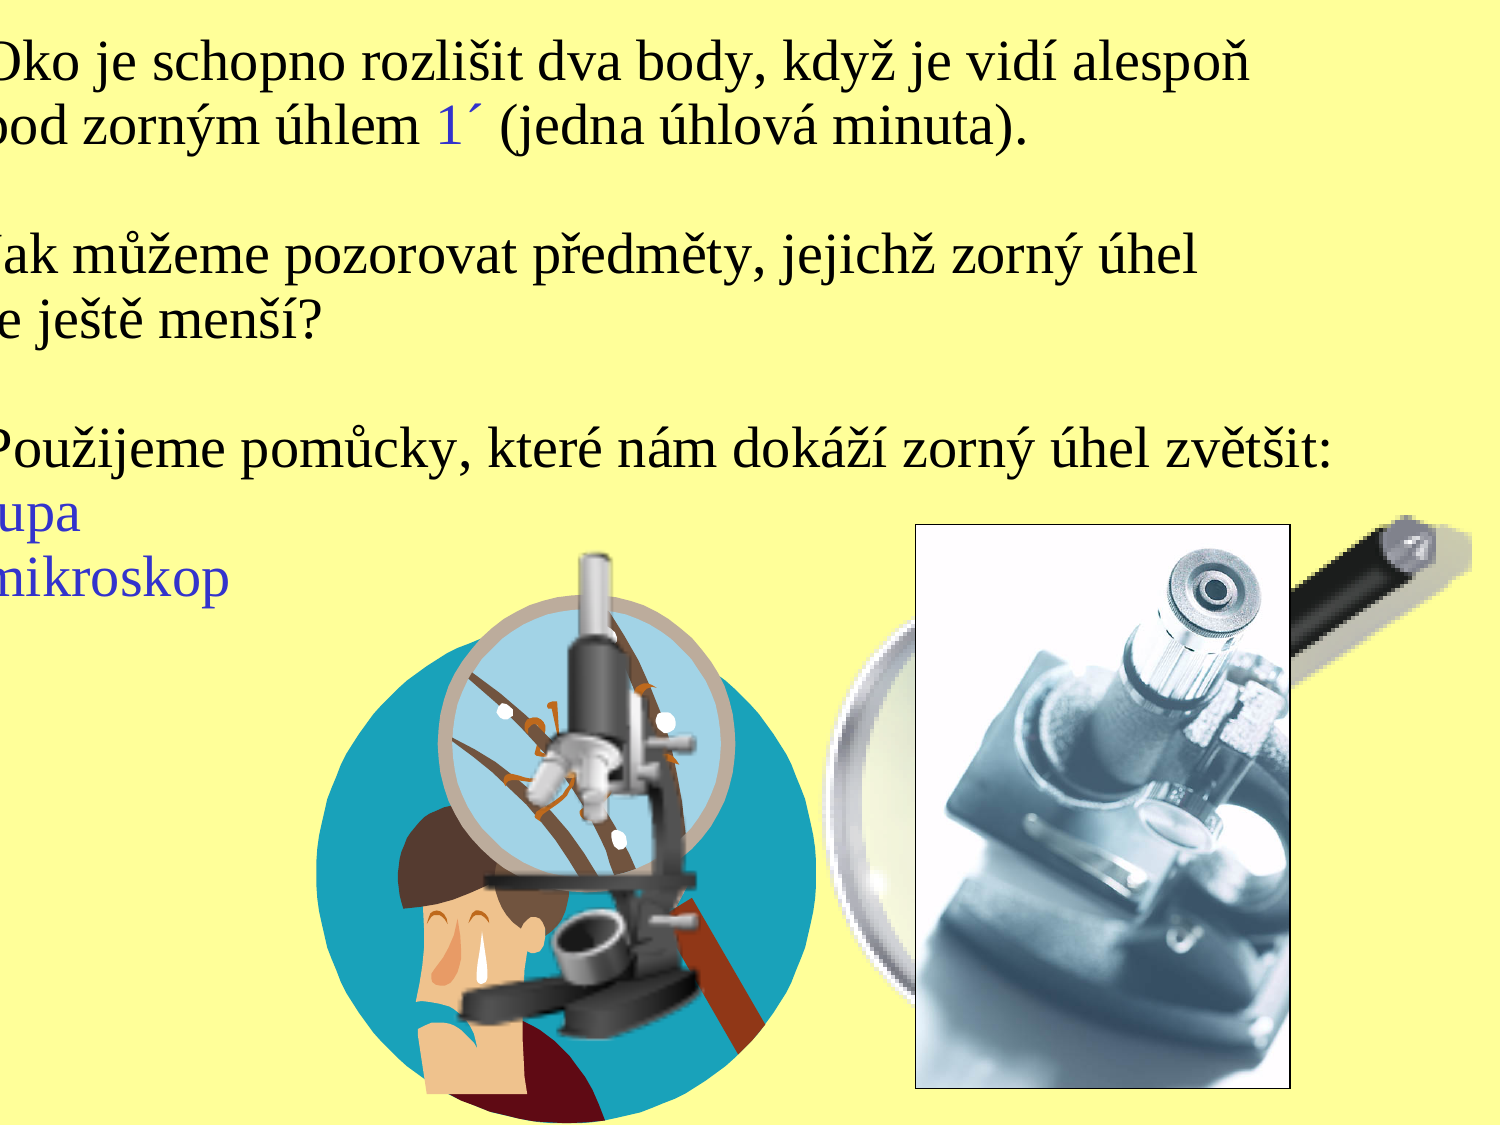

Oko je schopno rozlišit dva body, když je vidí alespoň
pod zorným úhlem 1´ (jedna úhlová minuta).
Jak můžeme pozorovat předměty, jejichž zorný úhel
je ještě menší?
Použijeme pomůcky, které nám dokáží zorný úhel zvětšit:
lupa
mikroskop